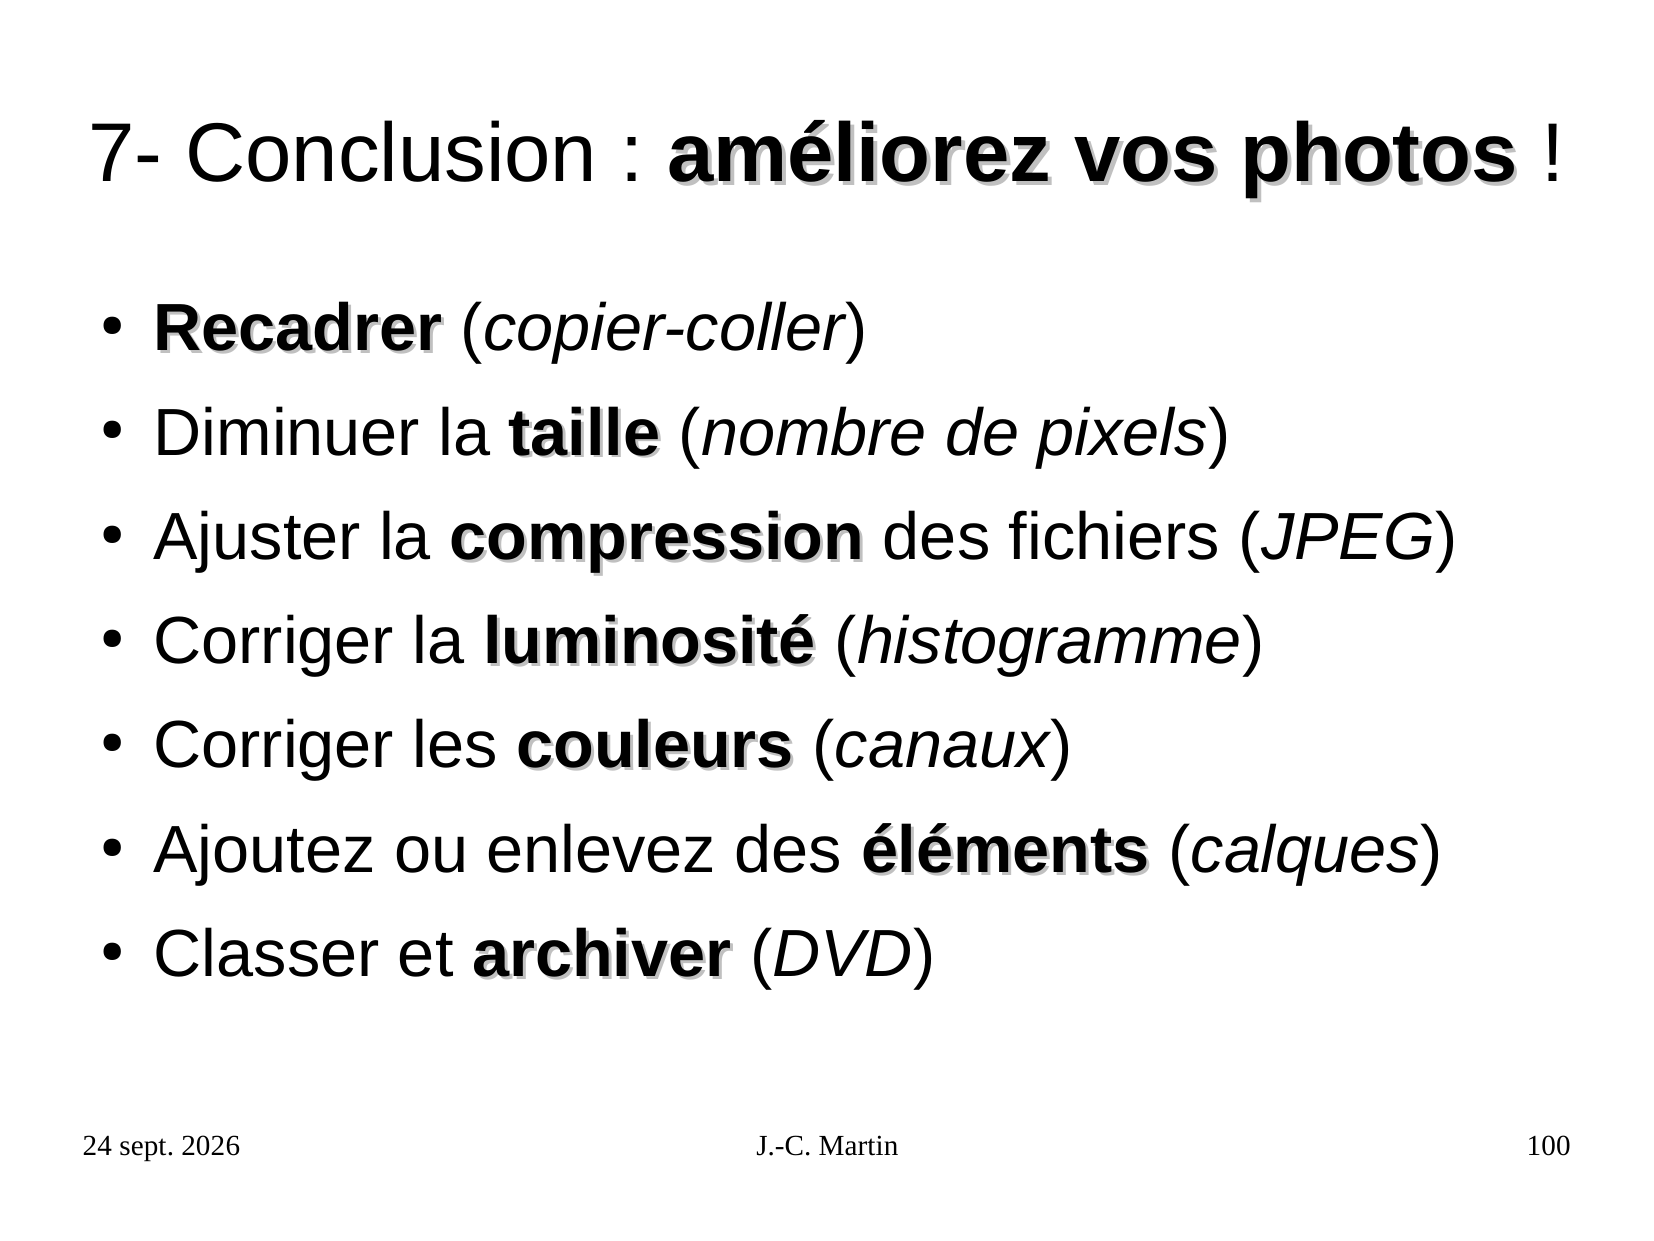

# 7- Conclusion : améliorez vos photos !
Recadrer (copier-coller)
Diminuer la taille (nombre de pixels)
Ajuster la compression des fichiers (JPEG)
Corriger la luminosité (histogramme)
Corriger les couleurs (canaux)
Ajoutez ou enlevez des éléments (calques)
Classer et archiver (DVD)
J.-C. Martin
100